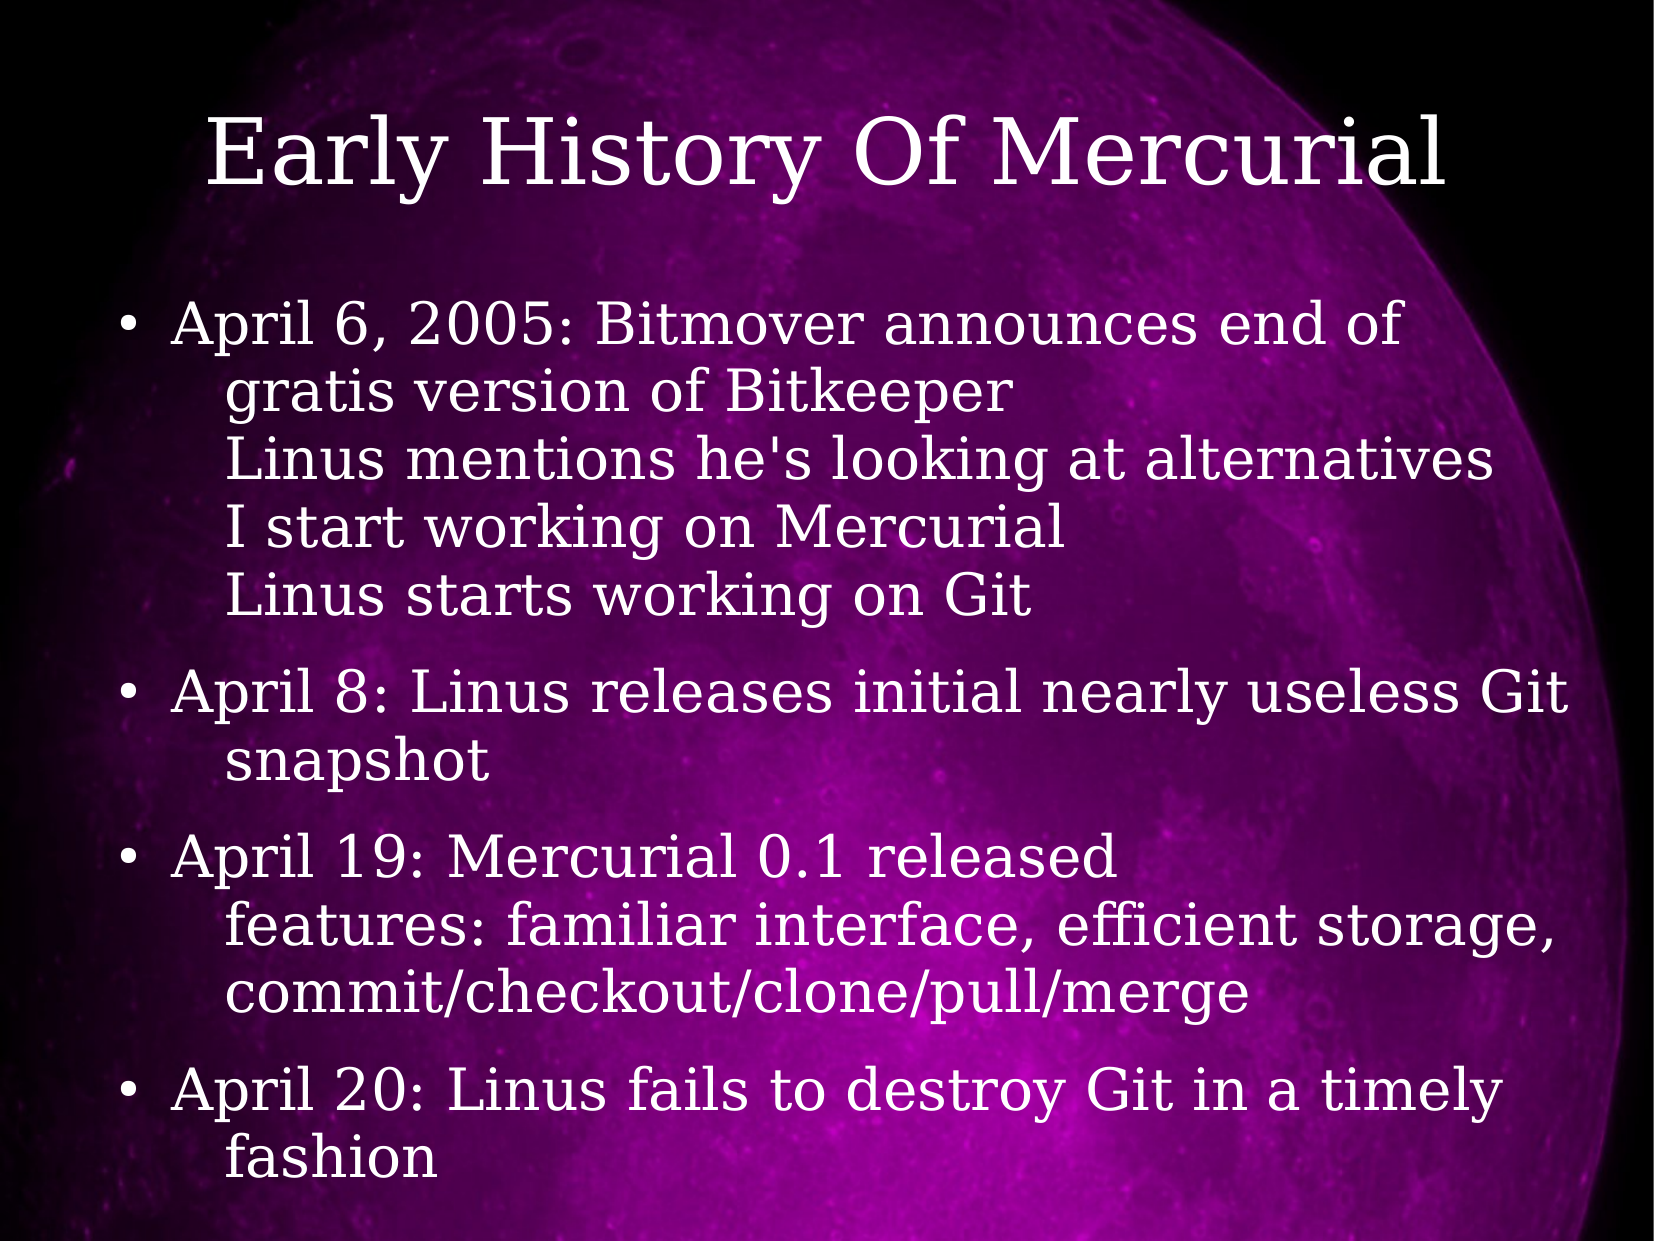

# Early History Of Mercurial
April 6, 2005: Bitmover announces end of gratis version of Bitkeeper
Linus mentions he's looking at alternatives
I start working on Mercurial
Linus starts working on Git
April 8: Linus releases initial nearly useless Git snapshot
April 19: Mercurial 0.1 released
features: familiar interface, efficient storage, commit/checkout/clone/pull/merge
April 20: Linus fails to destroy Git in a timely fashion